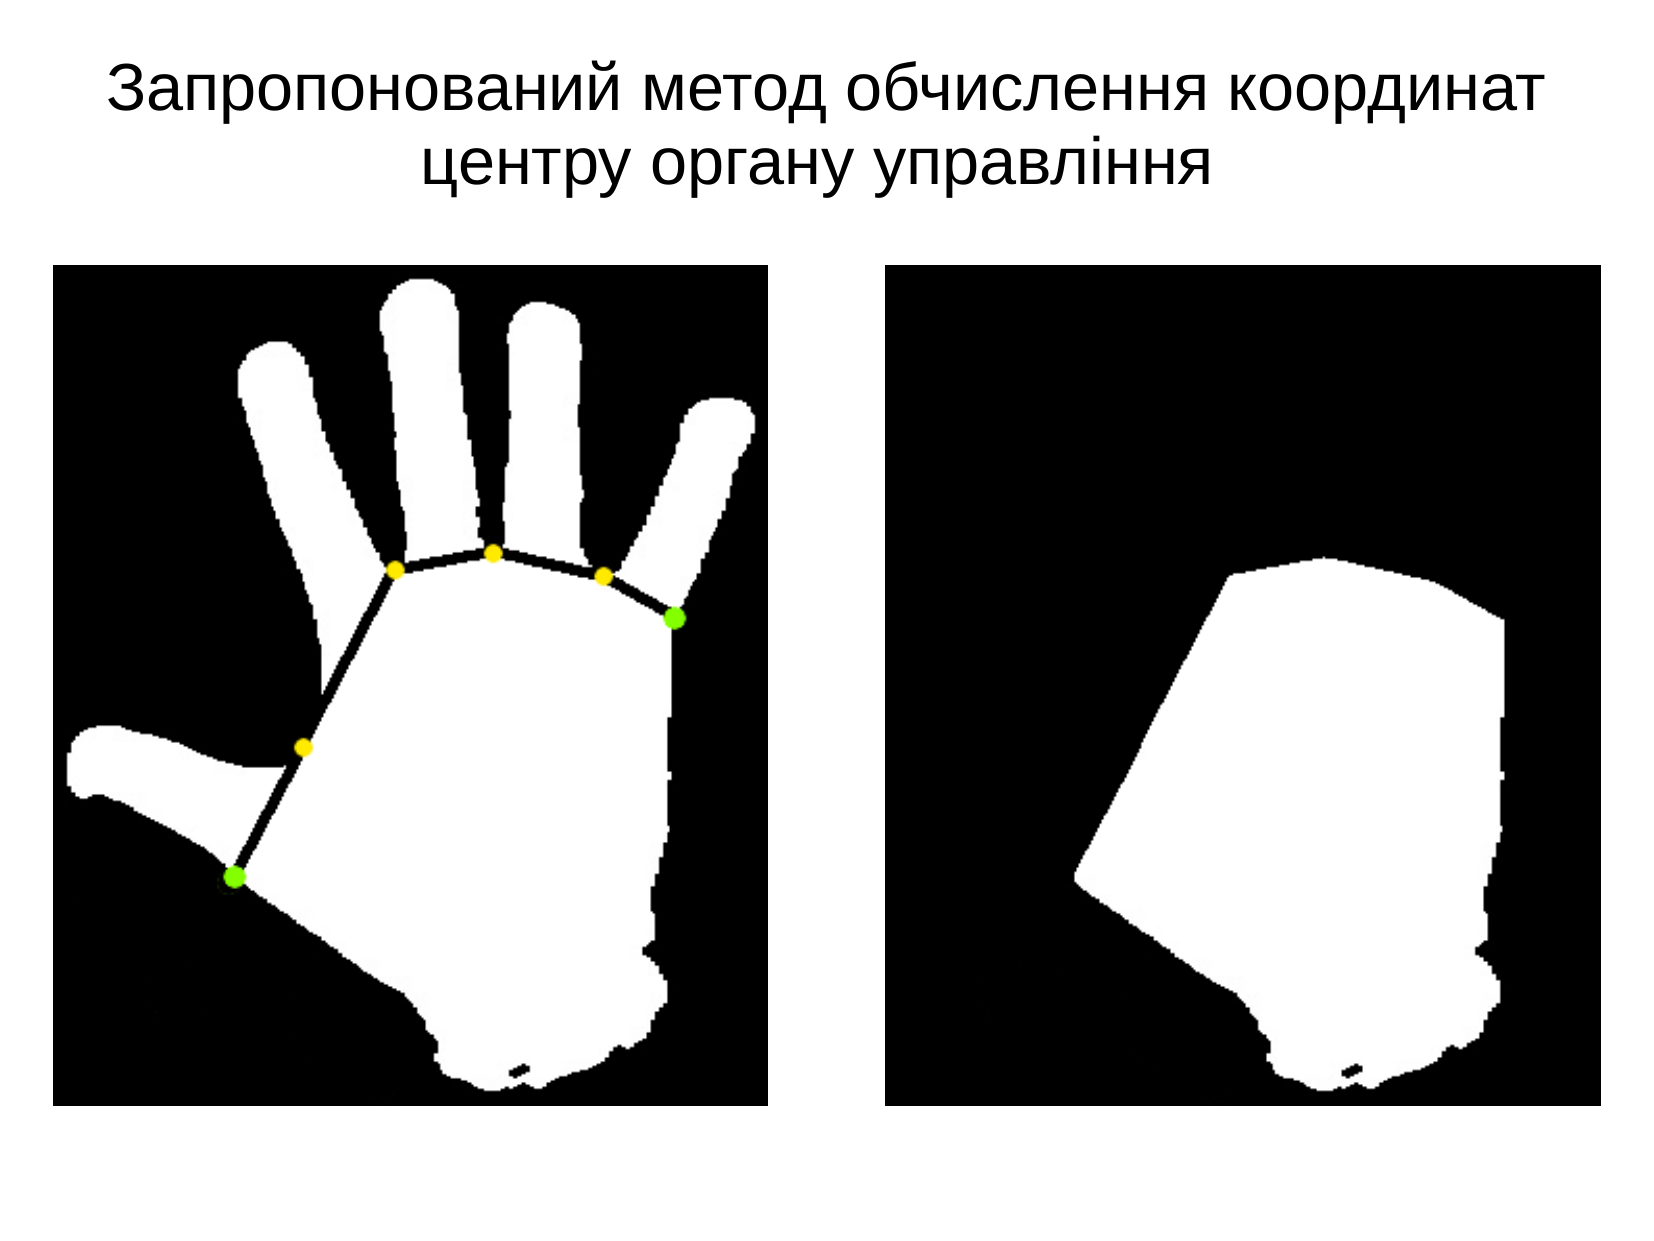

# Запропонований метод обчислення координат центру органу управління